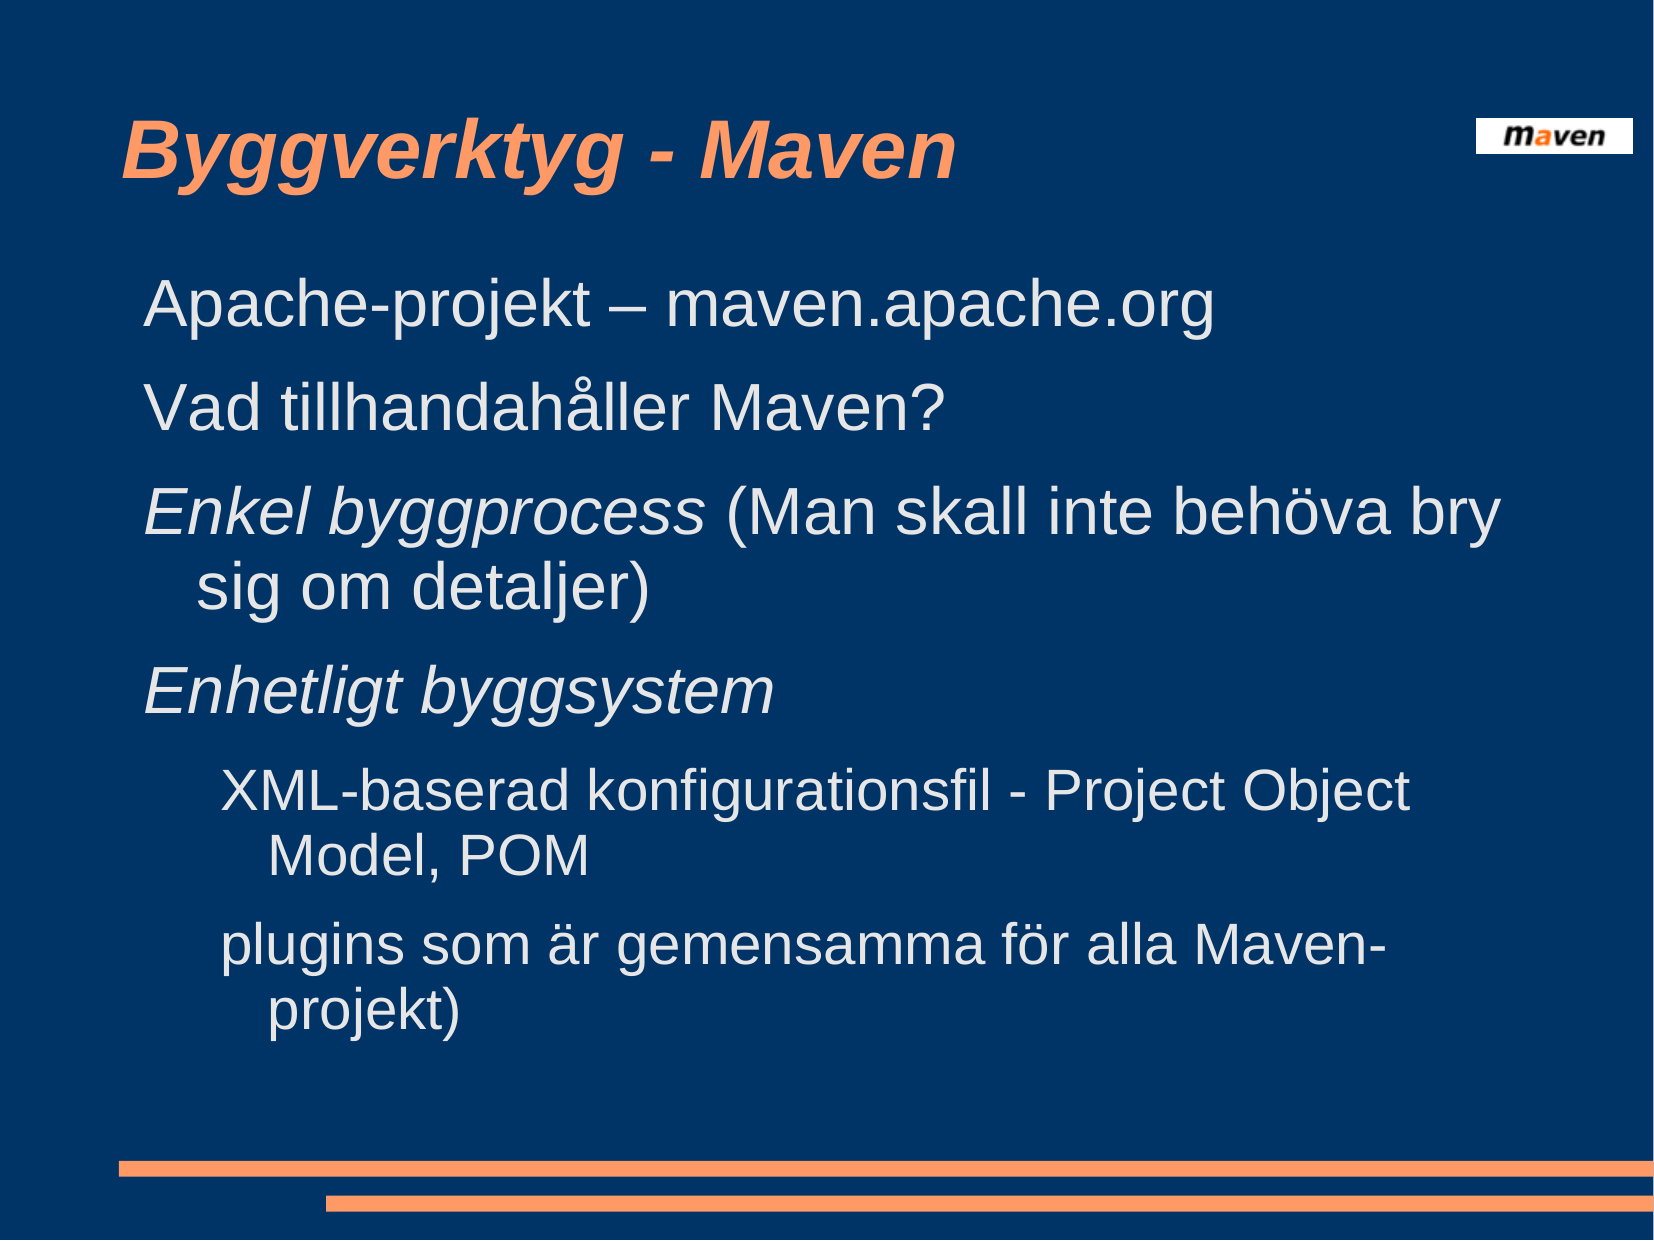

# Byggverktyg - Maven
Apache-projekt – maven.apache.org
Vad tillhandahåller Maven?
Enkel byggprocess (Man skall inte behöva bry sig om detaljer)
Enhetligt byggsystem
XML-baserad konfigurationsfil - Project Object Model, POM
plugins som är gemensamma för alla Maven-projekt)